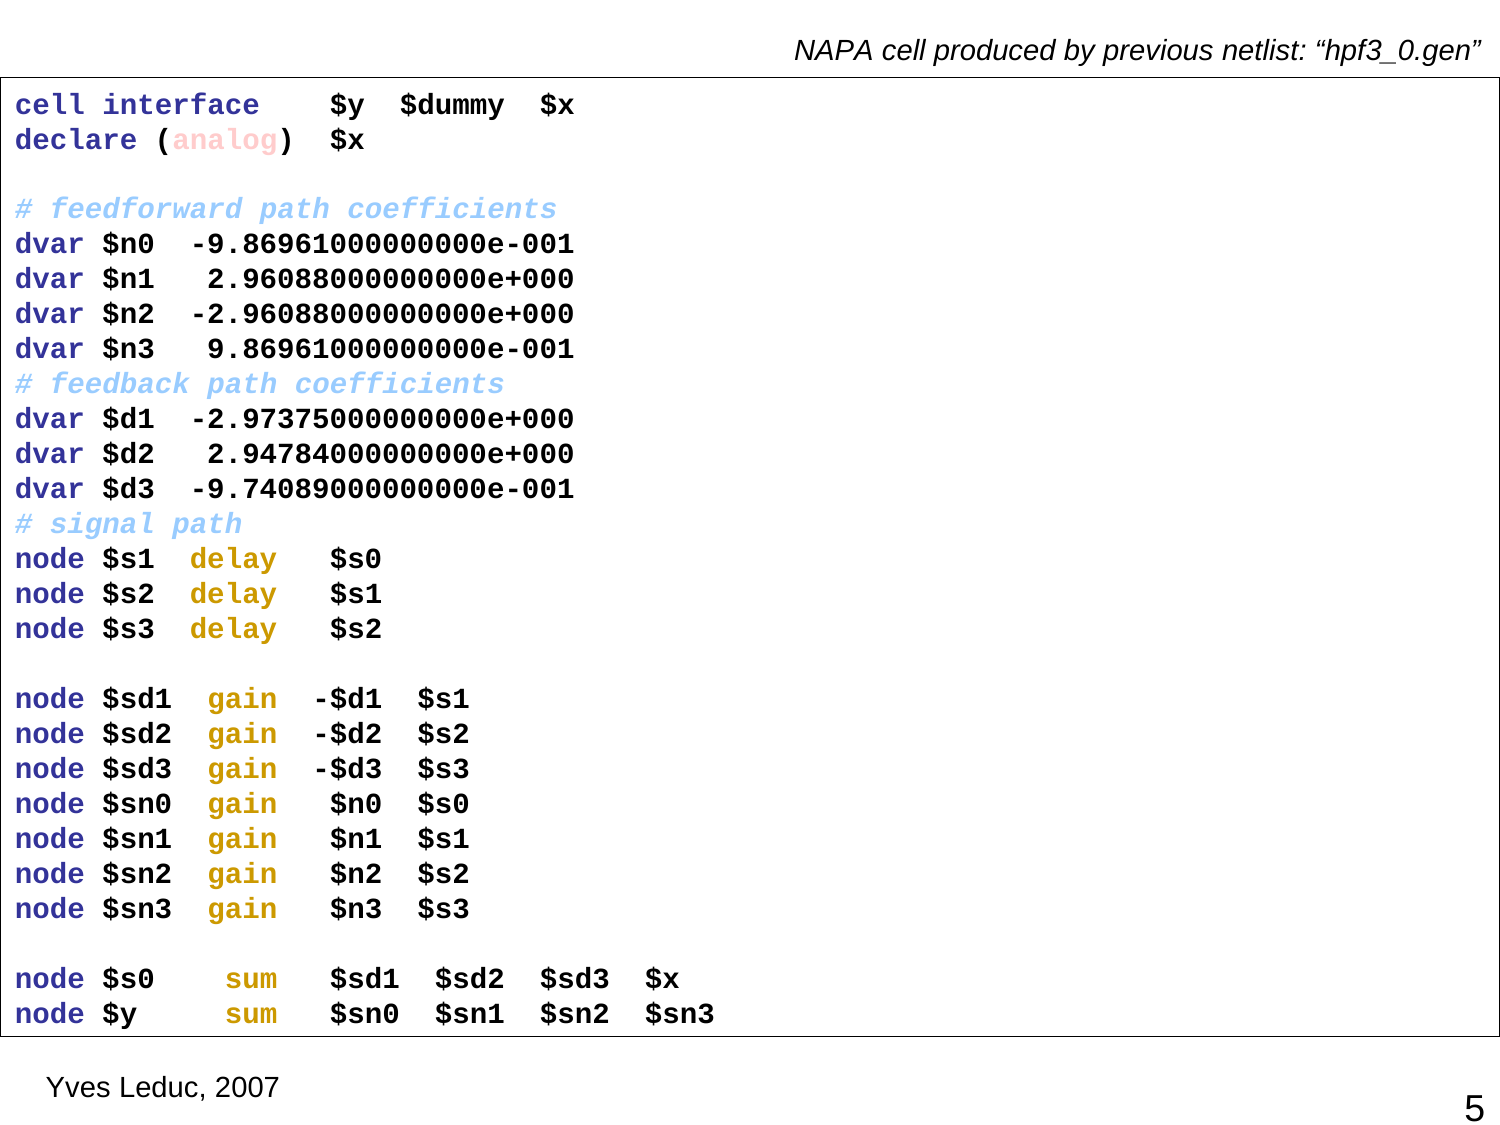

NAPA cell produced by previous netlist: “hpf3_0.gen”
cell interface $y $dummy $x
declare (analog) $x
# feedforward path coefficients
dvar $n0 -9.86961000000000e-001
dvar $n1 2.96088000000000e+000
dvar $n2 -2.96088000000000e+000
dvar $n3 9.86961000000000e-001
# feedback path coefficients
dvar $d1 -2.97375000000000e+000
dvar $d2 2.94784000000000e+000
dvar $d3 -9.74089000000000e-001
# signal path
node $s1 delay $s0
node $s2 delay $s1
node $s3 delay $s2
node $sd1 gain -$d1 $s1
node $sd2 gain -$d2 $s2
node $sd3 gain -$d3 $s3
node $sn0 gain $n0 $s0
node $sn1 gain $n1 $s1
node $sn2 gain $n2 $s2
node $sn3 gain $n3 $s3
node $s0 sum $sd1 $sd2 $sd3 $x
node $y sum $sn0 $sn1 $sn2 $sn3
5